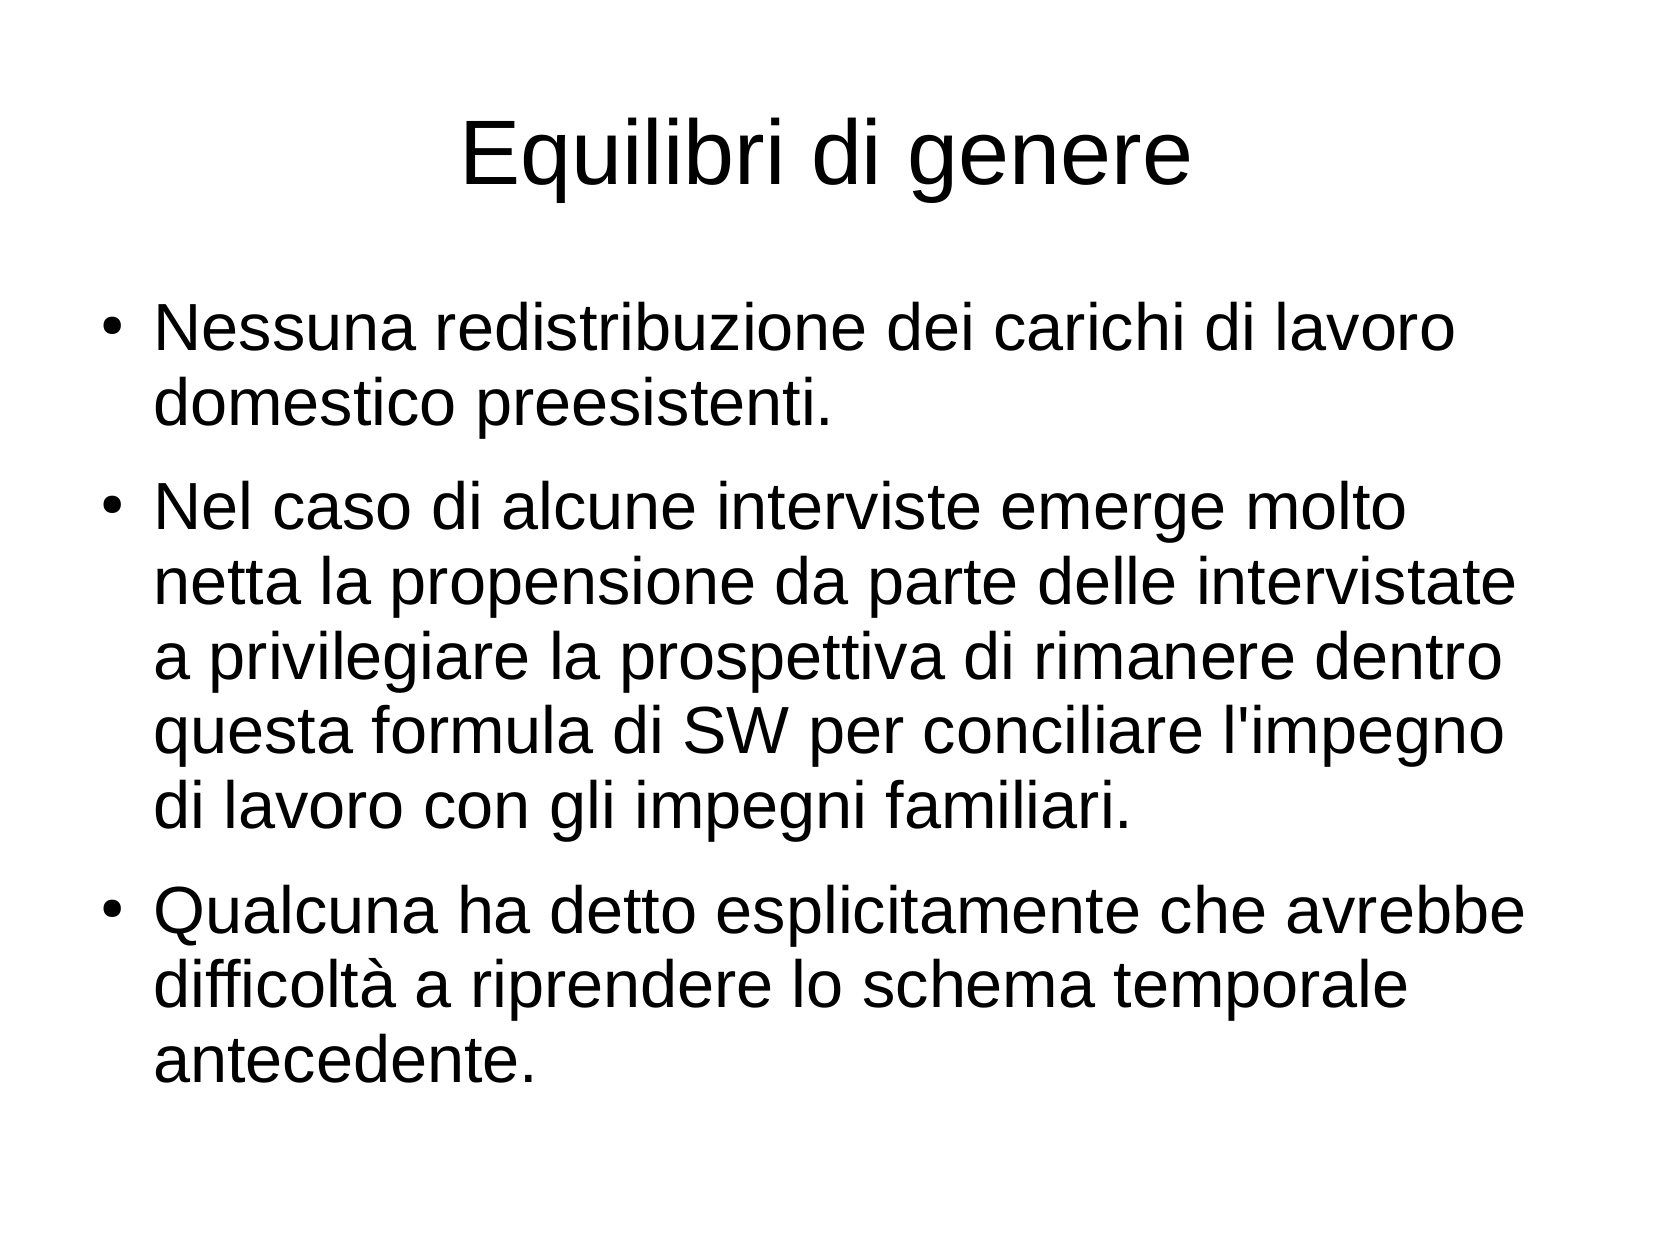

# Equilibri di genere
Nessuna redistribuzione dei carichi di lavoro domestico preesistenti.
Nel caso di alcune interviste emerge molto netta la propensione da parte delle intervistate a privilegiare la prospettiva di rimanere dentro questa formula di SW per conciliare l'impegno di lavoro con gli impegni familiari.
Qualcuna ha detto esplicitamente che avrebbe difficoltà a riprendere lo schema temporale antecedente.